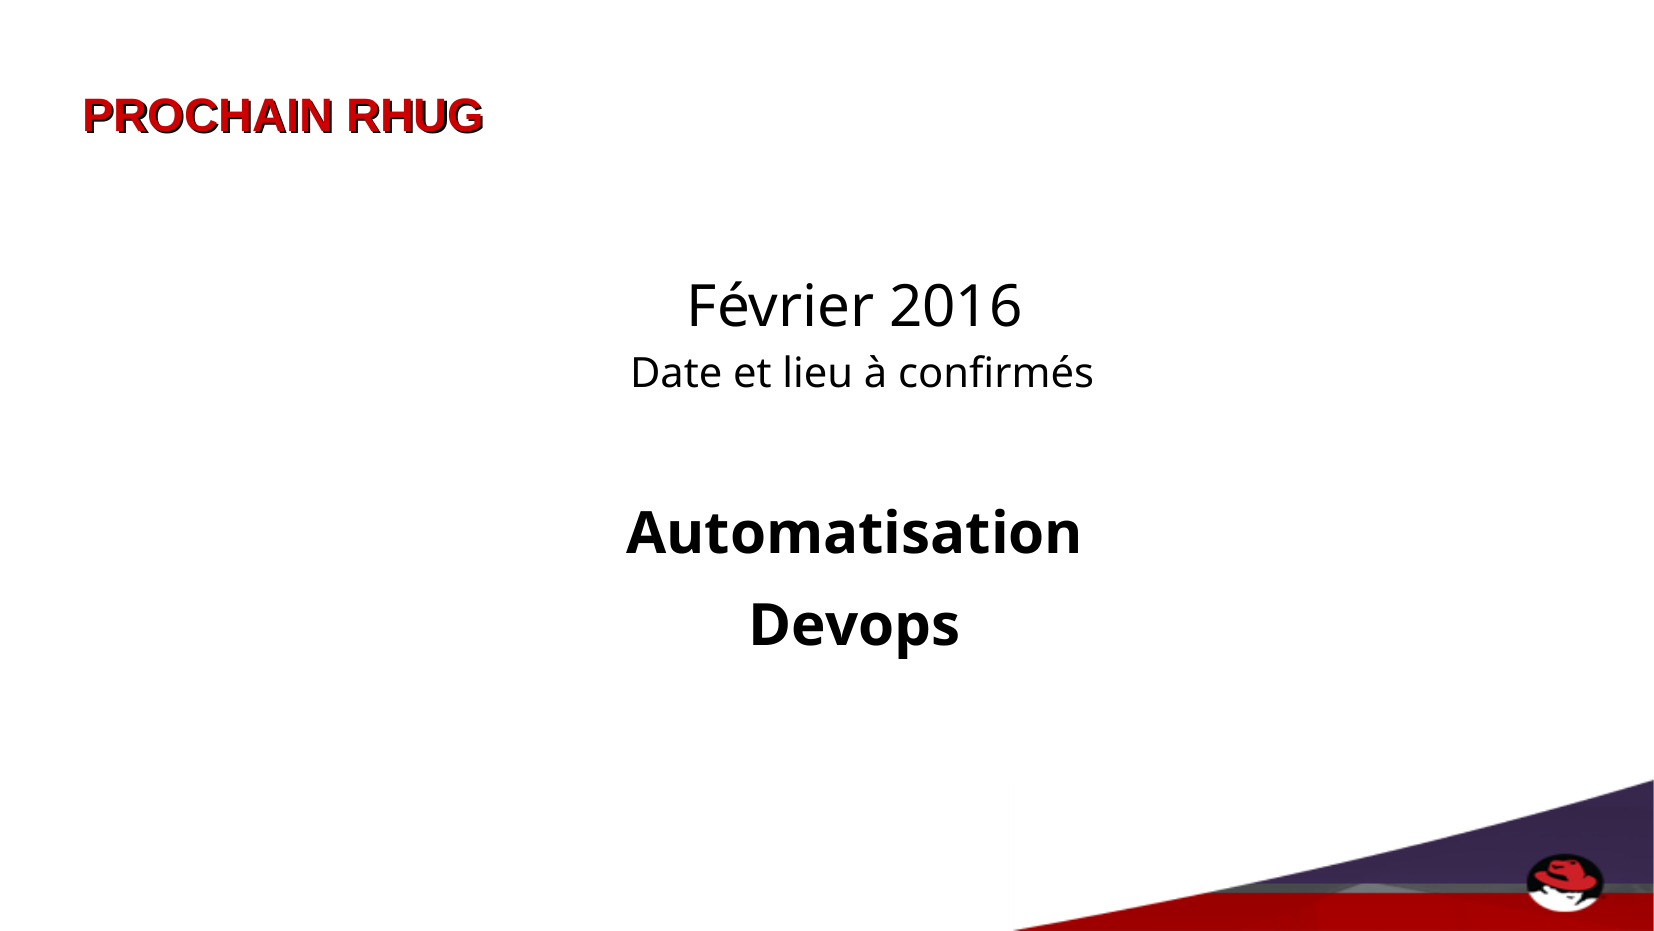

# PROCHAIN RHUG
Février 2016
Date et lieu à confirmés
Automatisation
Devops